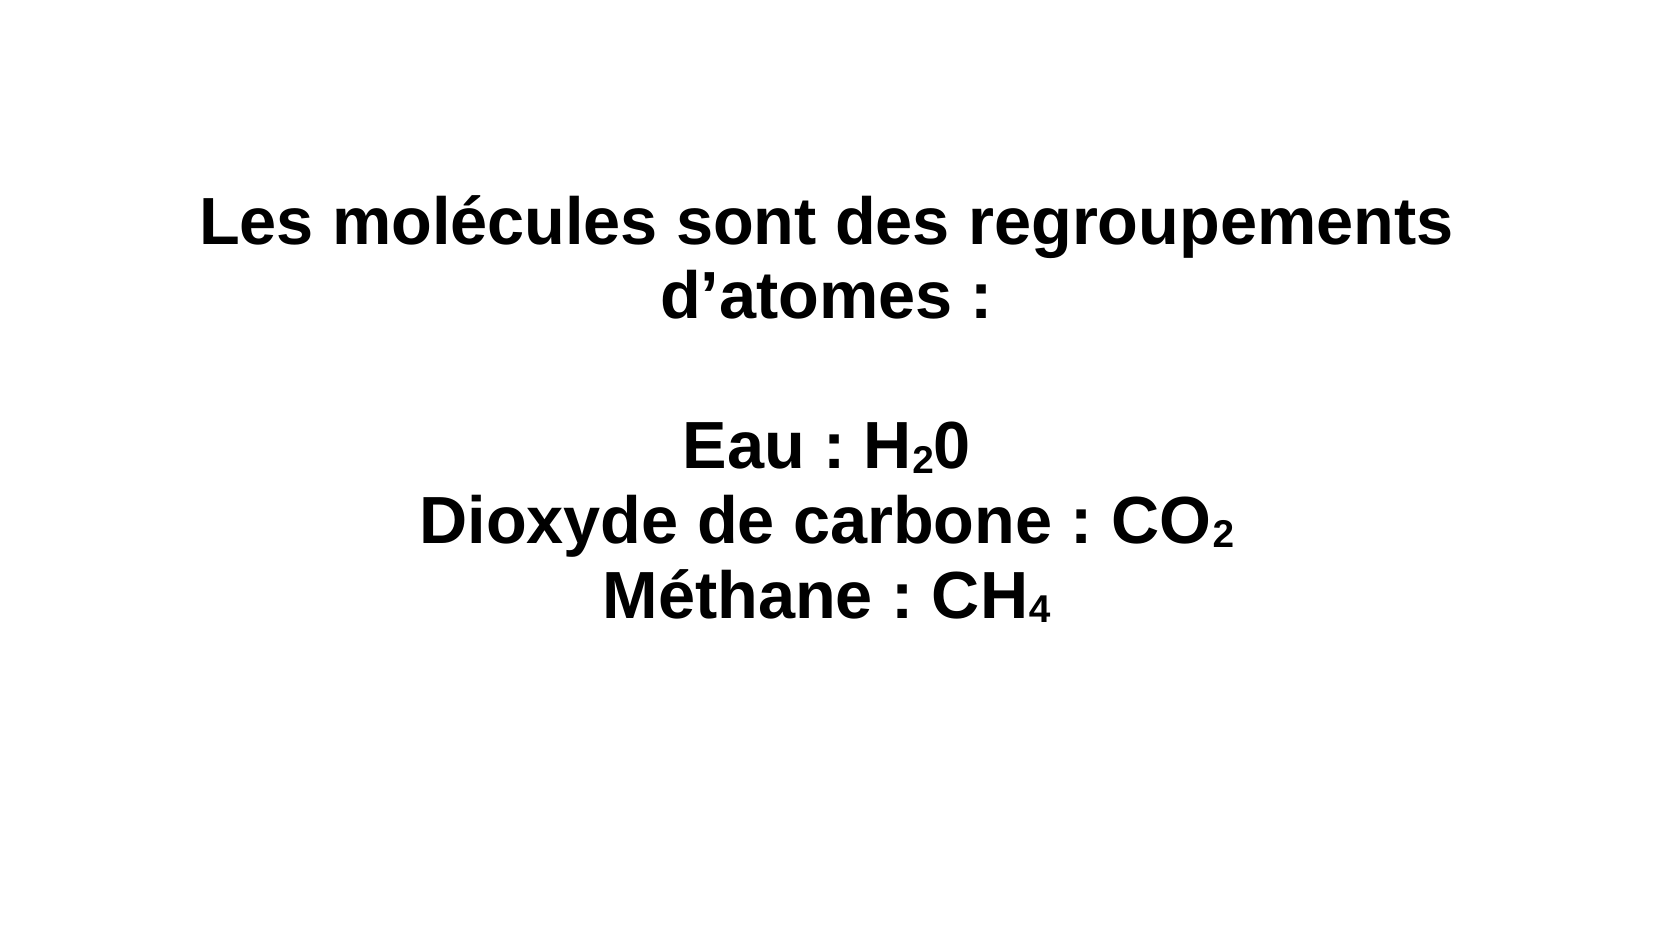

# Les molécules sont des regroupements d’atomes :
Eau : H20
Dioxyde de carbone : CO2
Méthane : CH4